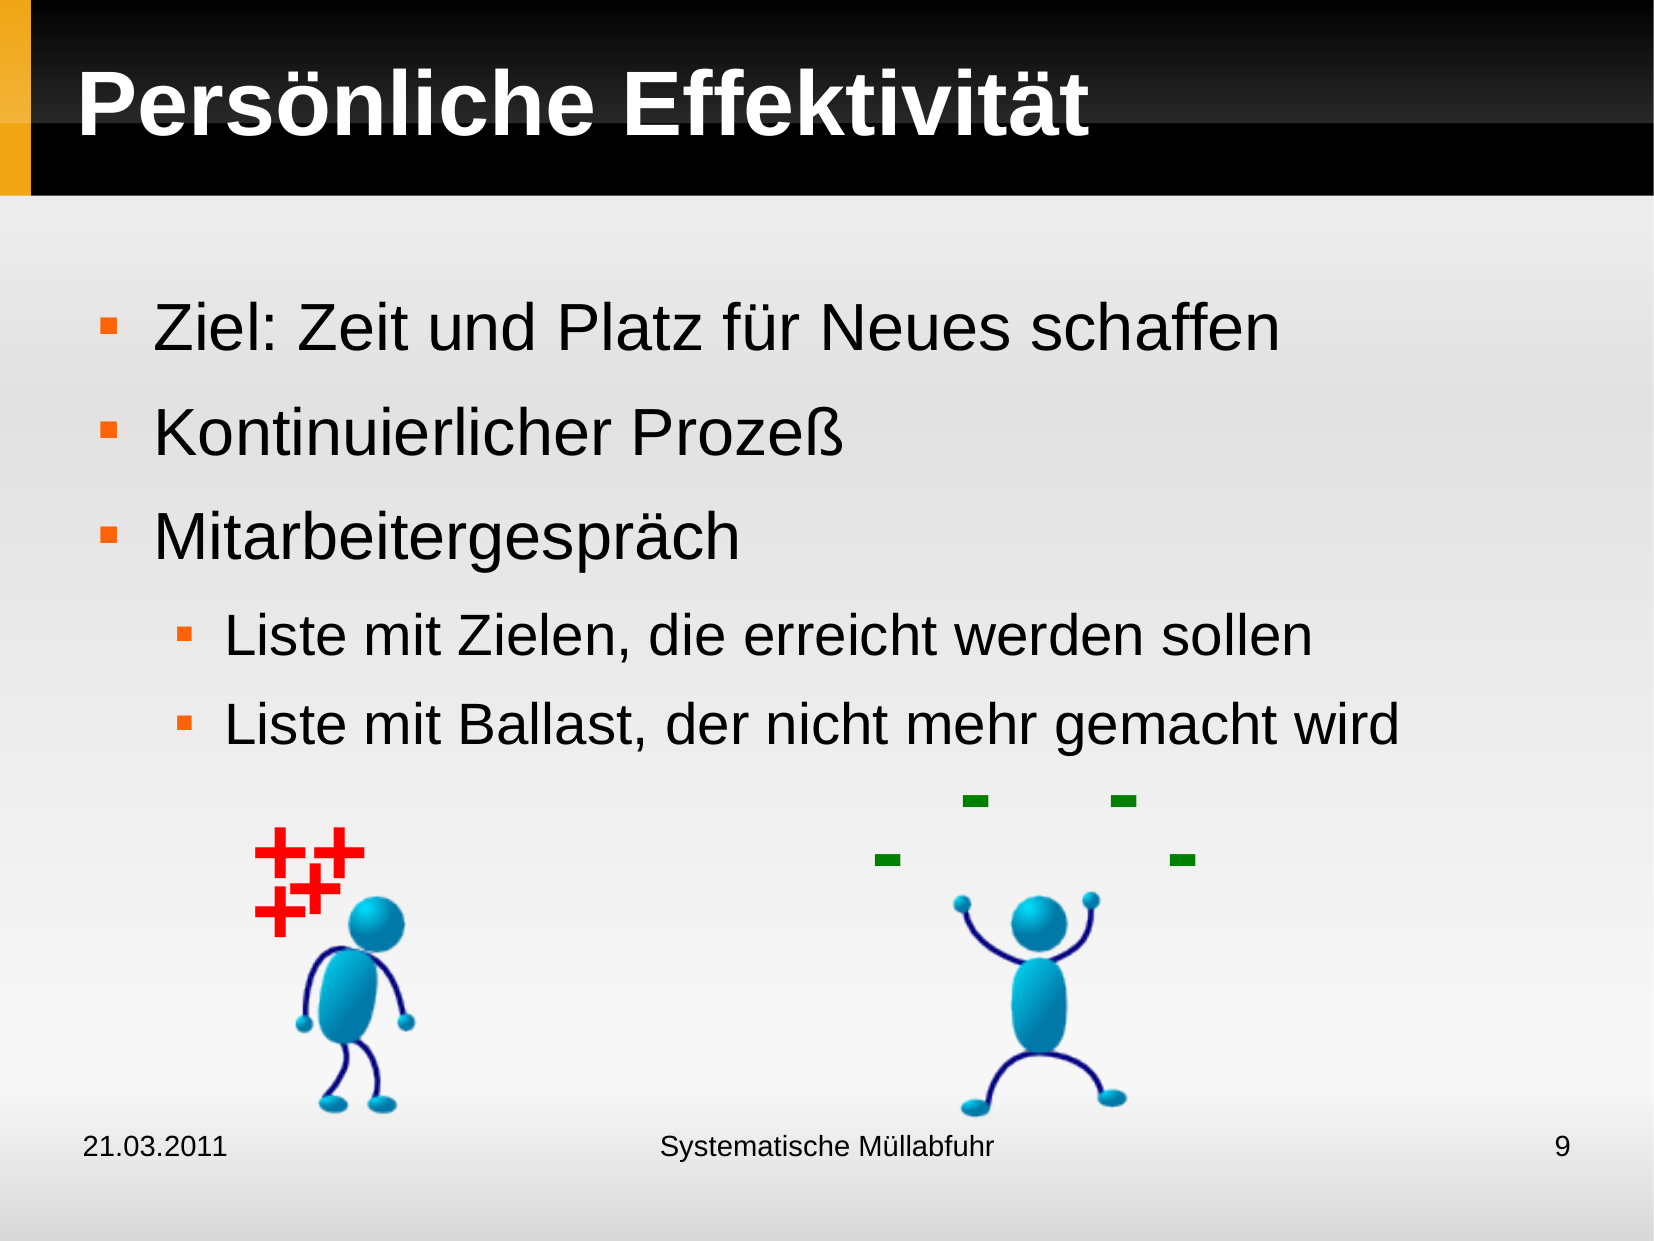

# Persönliche Effektivität
Ziel: Zeit und Platz für Neues schaffen
Kontinuierlicher Prozeß
Mitarbeitergespräch
Liste mit Zielen, die erreicht werden sollen
Liste mit Ballast, der nicht mehr gemacht wird
-
-
+
+
-
-
+
+
21.03.2011
Systematische Müllabfuhr
9